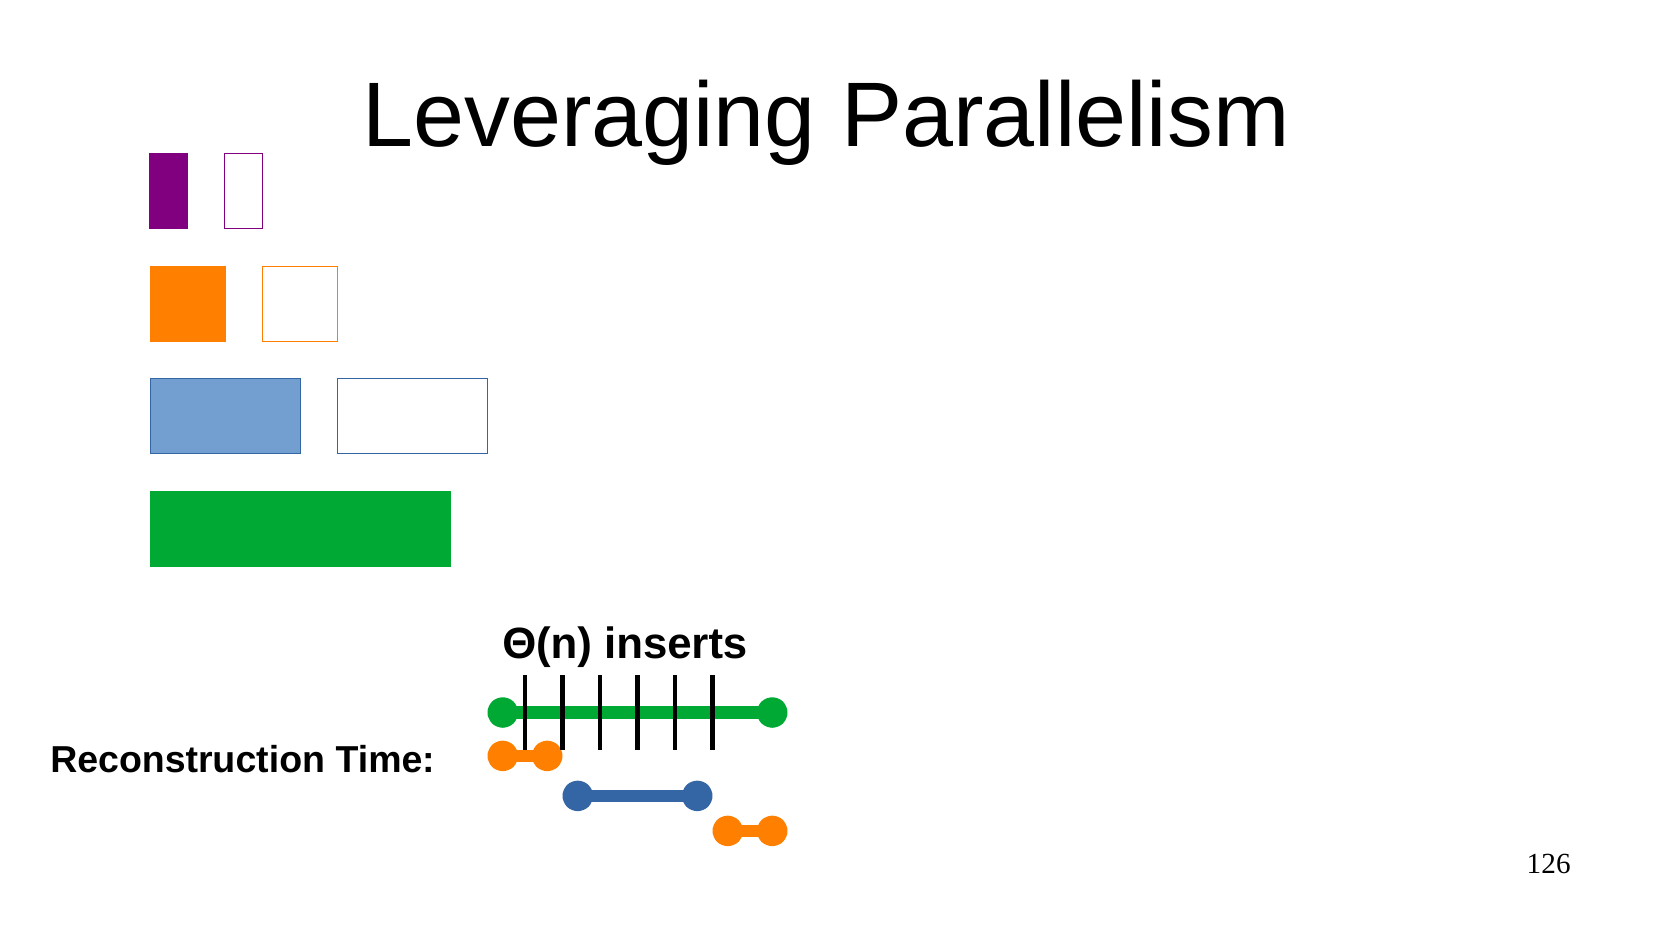

# Leveraging Parallelism
Θ(n) inserts
Reconstruction Time:
126